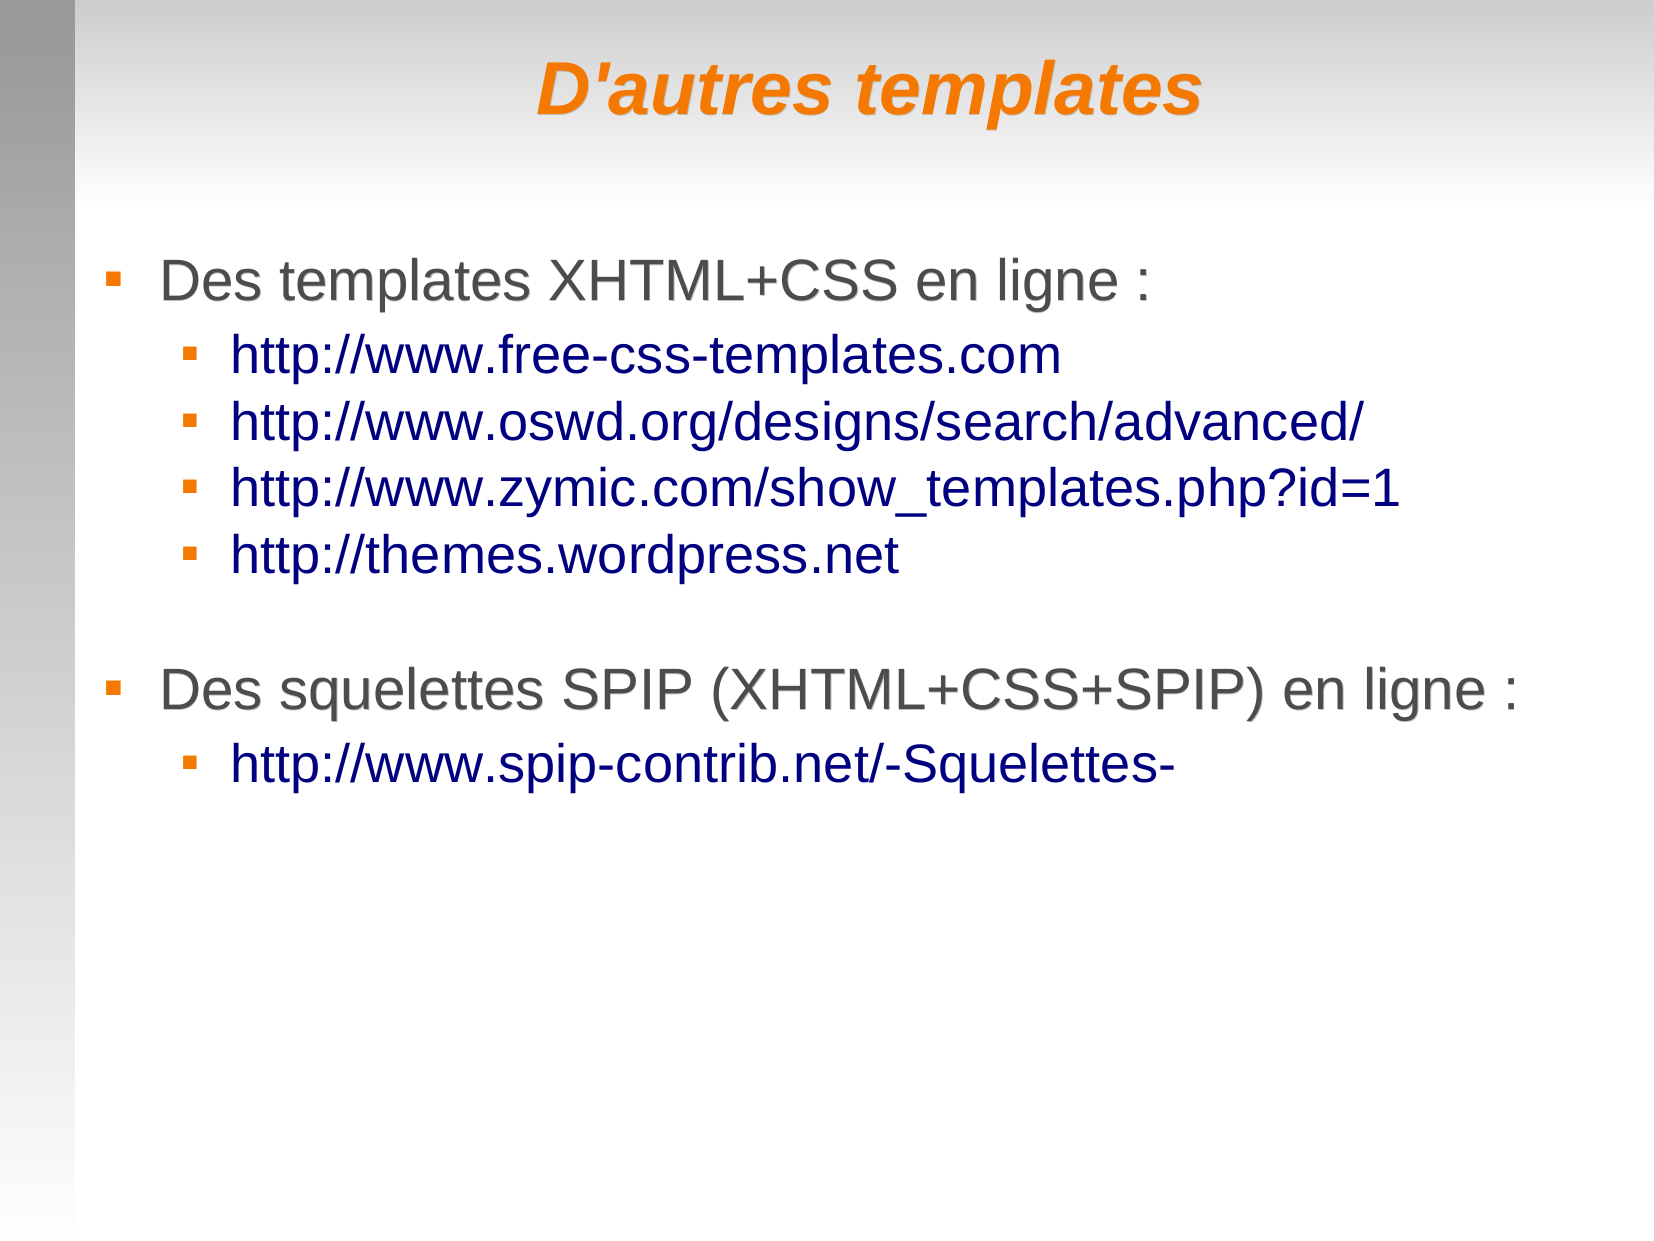

# D'autres templates
Des templates XHTML+CSS en ligne :
http://www.free-css-templates.com
http://www.oswd.org/designs/search/advanced/
http://www.zymic.com/show_templates.php?id=1
http://themes.wordpress.net
Des squelettes SPIP (XHTML+CSS+SPIP) en ligne :
http://www.spip-contrib.net/-Squelettes-